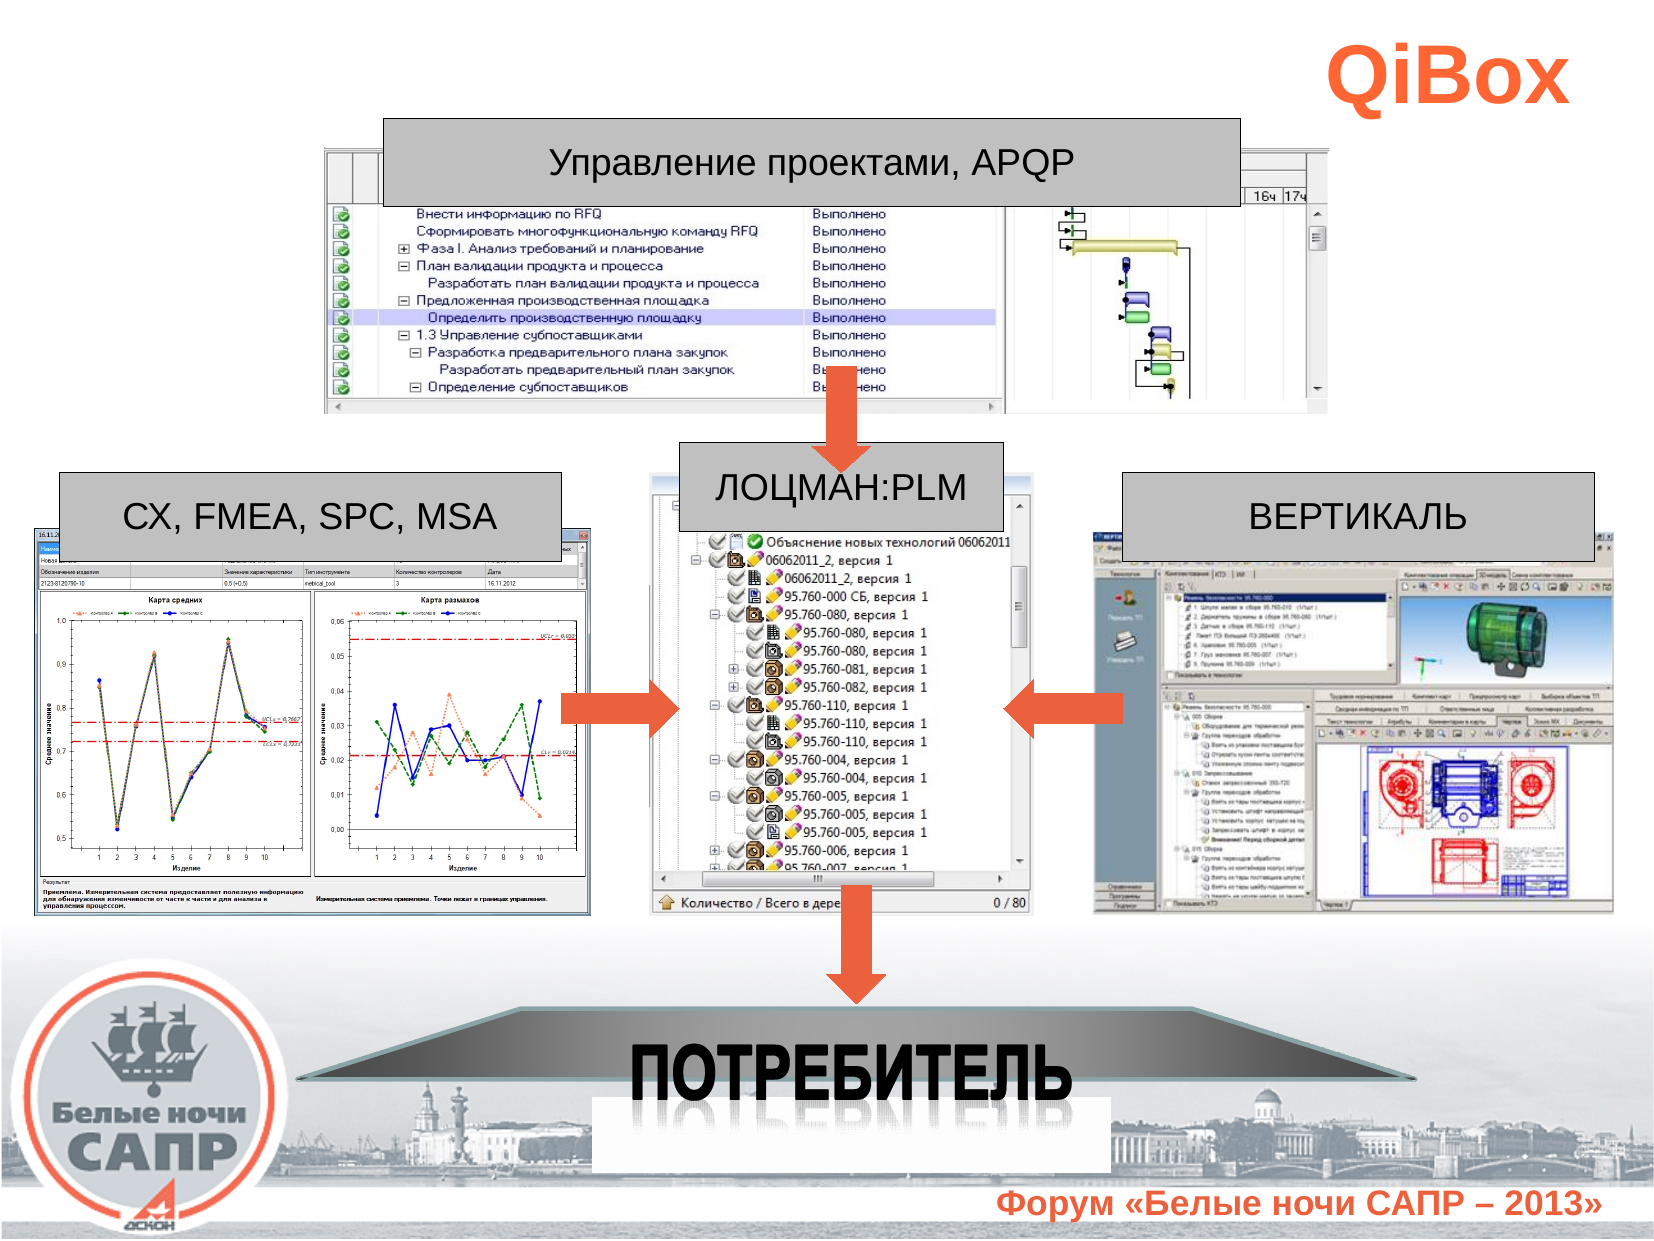

# QiBox
Управление проектами, APQP
ЛОЦМАН:PLM
СХ, FMEA, SPC, MSA
ВЕРТИКАЛЬ